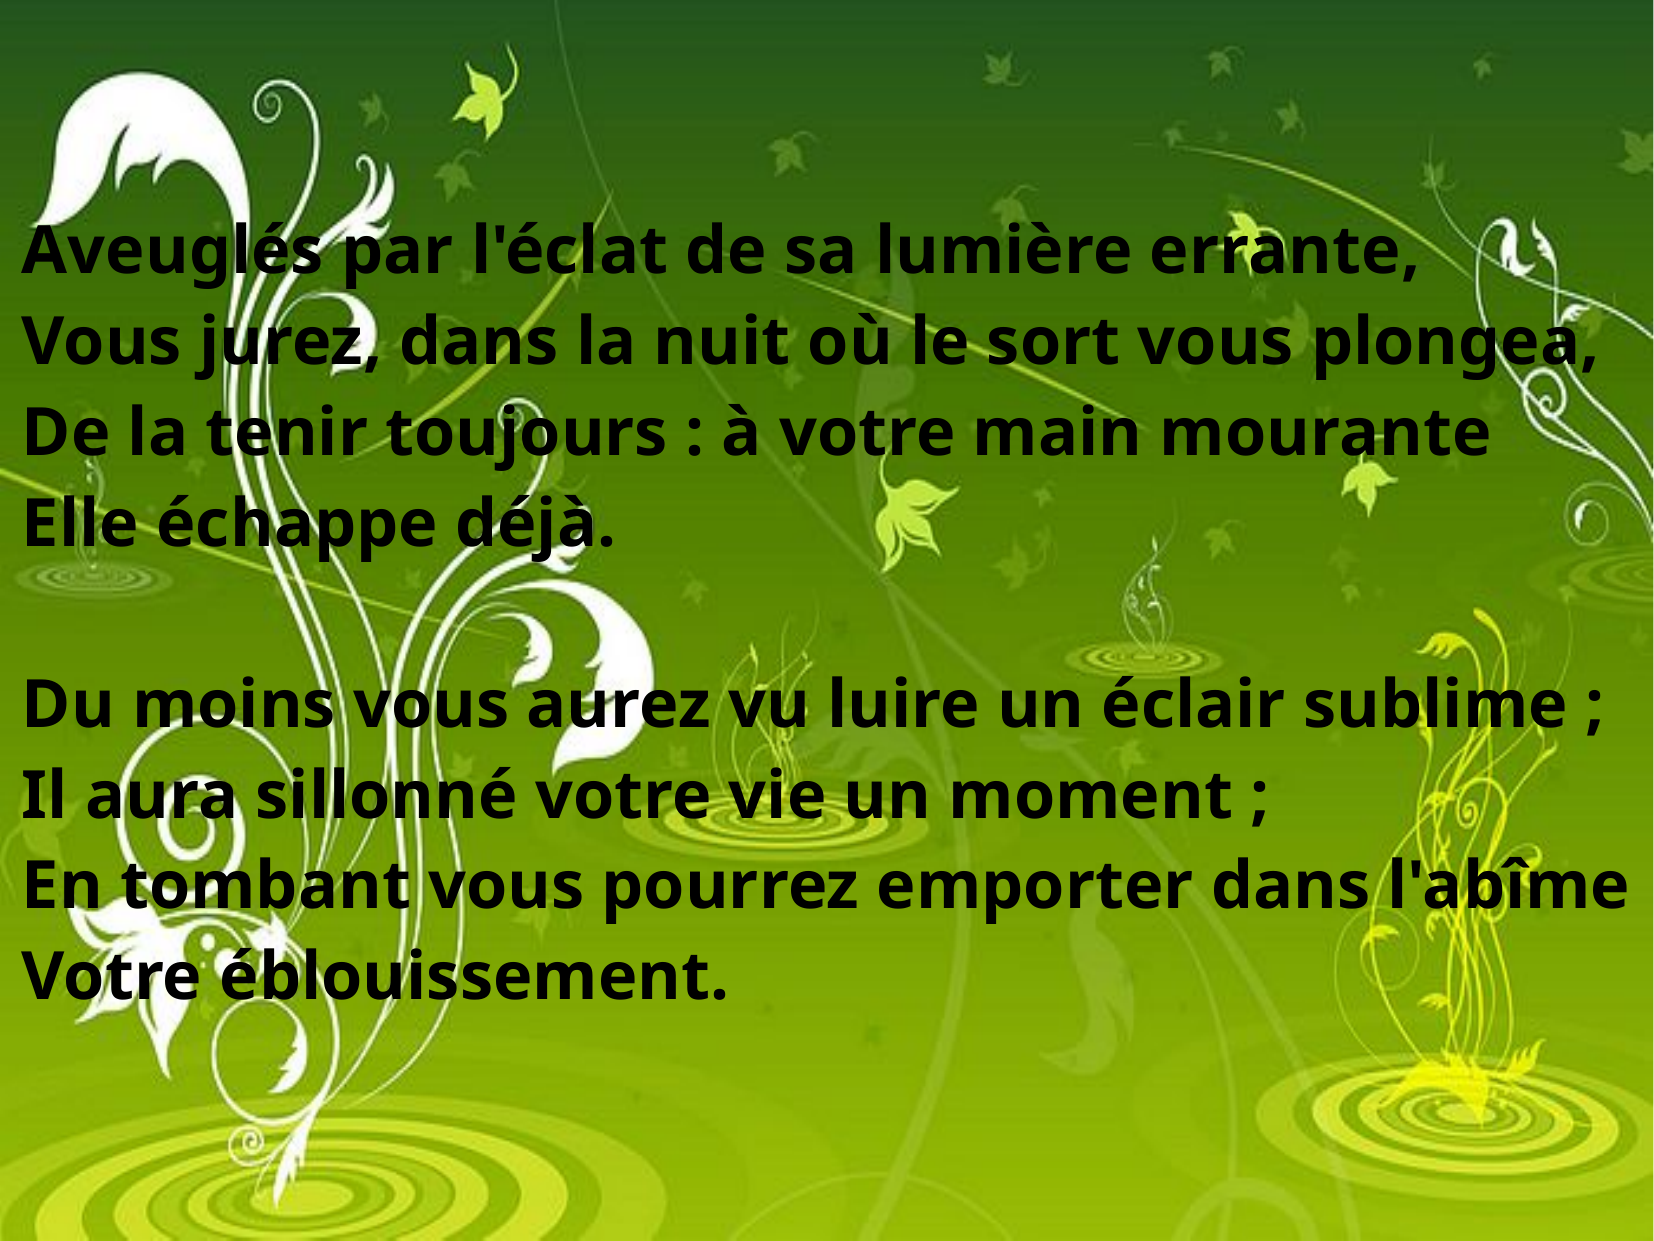

Aveuglés par l'éclat de sa lumière errante,
Vous jurez, dans la nuit où le sort vous plongea,
De la tenir toujours : à votre main mourante
Elle échappe déjà.
Du moins vous aurez vu luire un éclair sublime ;
Il aura sillonné votre vie un moment ;
En tombant vous pourrez emporter dans l'abîme
Votre éblouissement.
#